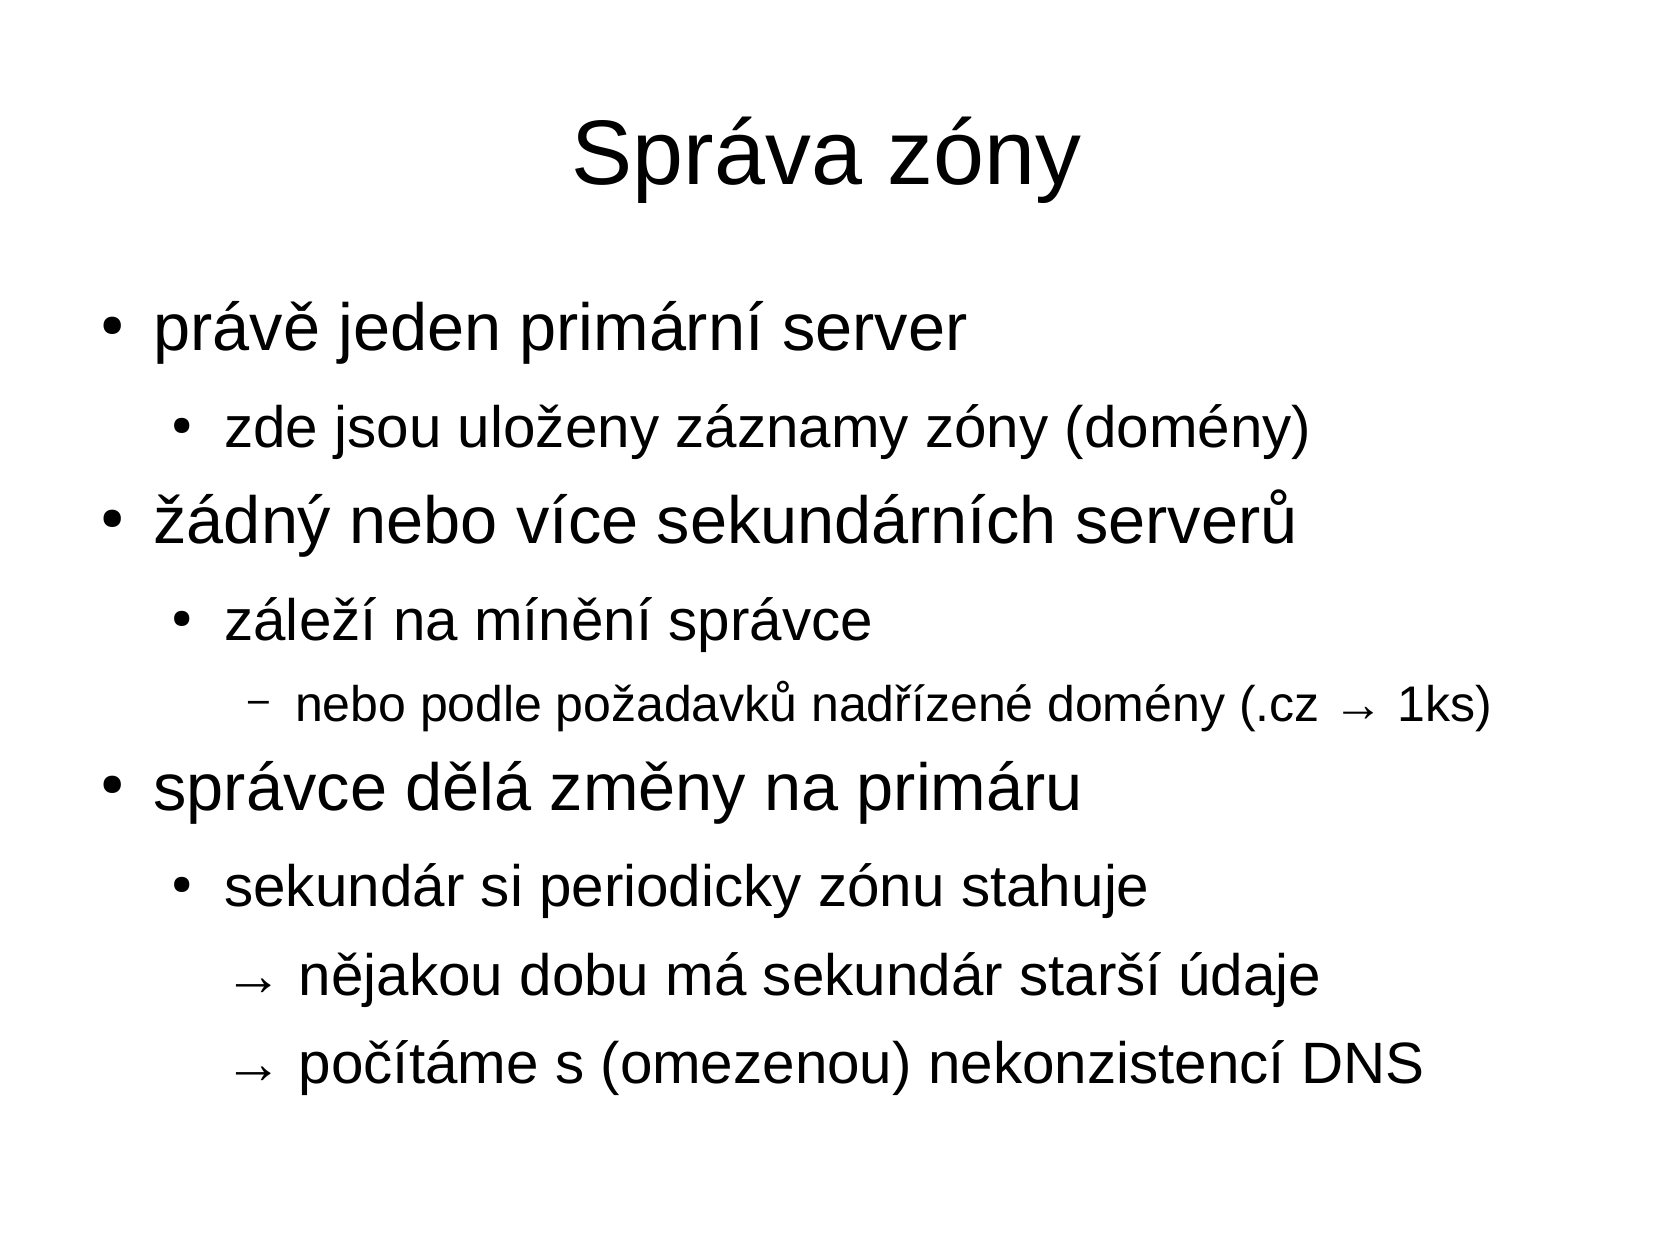

# Správa zóny
právě jeden primární server
zde jsou uloženy záznamy zóny (domény)
žádný nebo více sekundárních serverů
záleží na mínění správce
nebo podle požadavků nadřízené domény (.cz → 1ks)
správce dělá změny na primáru
sekundár si periodicky zónu stahuje
→ nějakou dobu má sekundár starší údaje
→ počítáme s (omezenou) nekonzistencí DNS